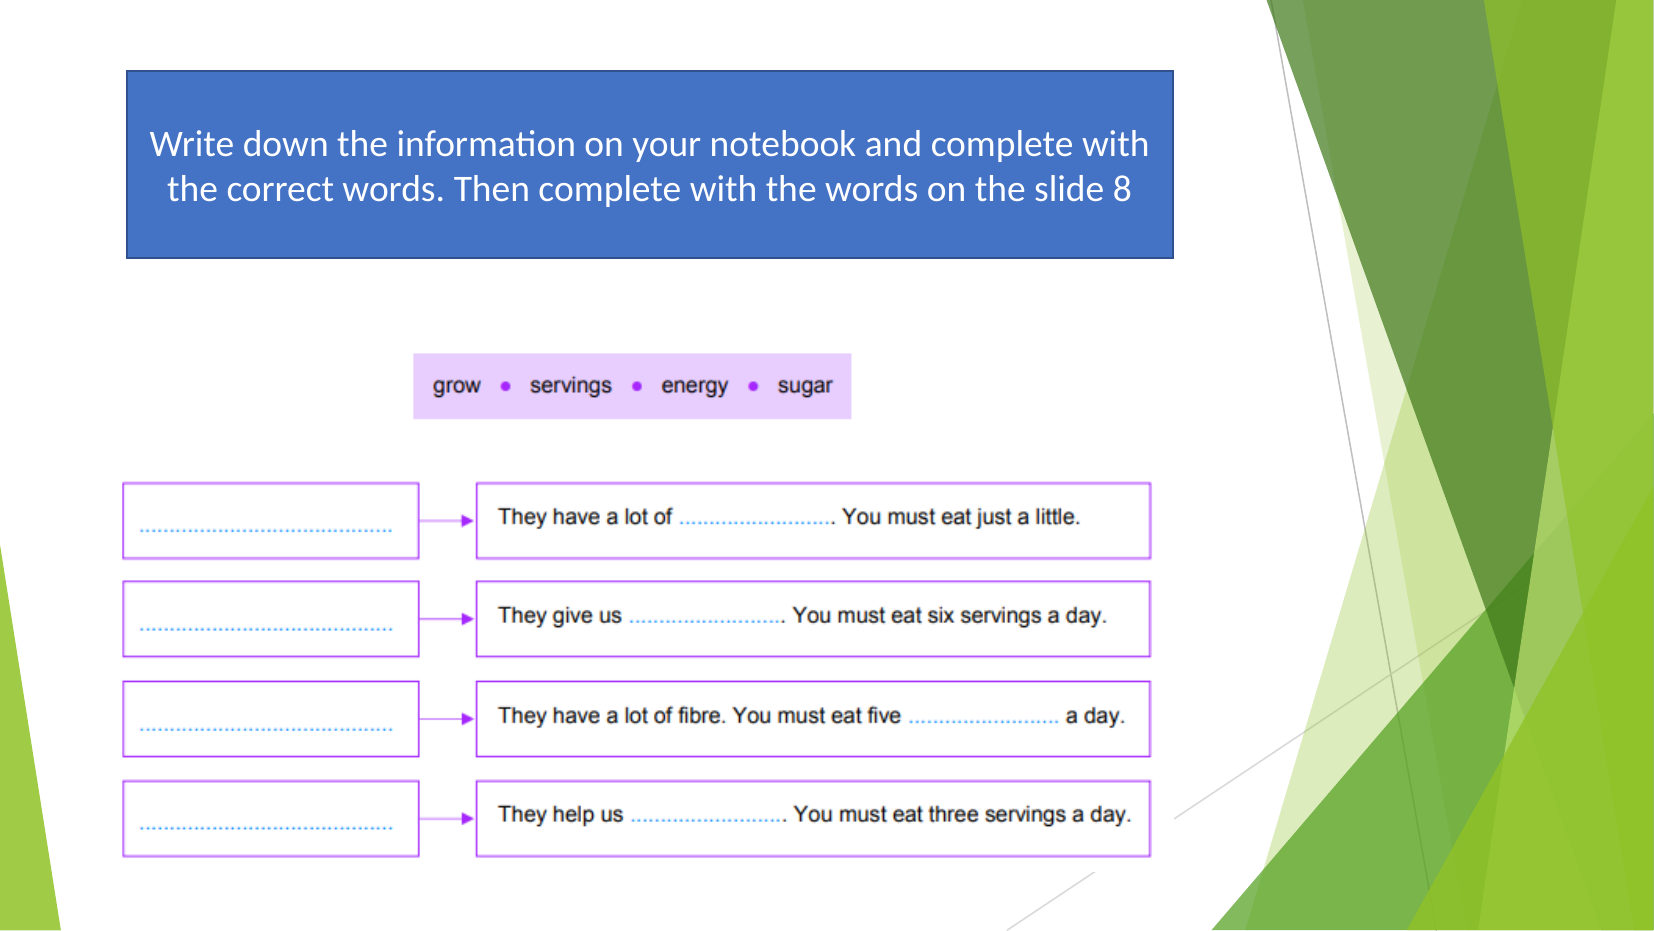

Write down the information on your notebook and complete with the correct words. Then complete with the words on the slide 8